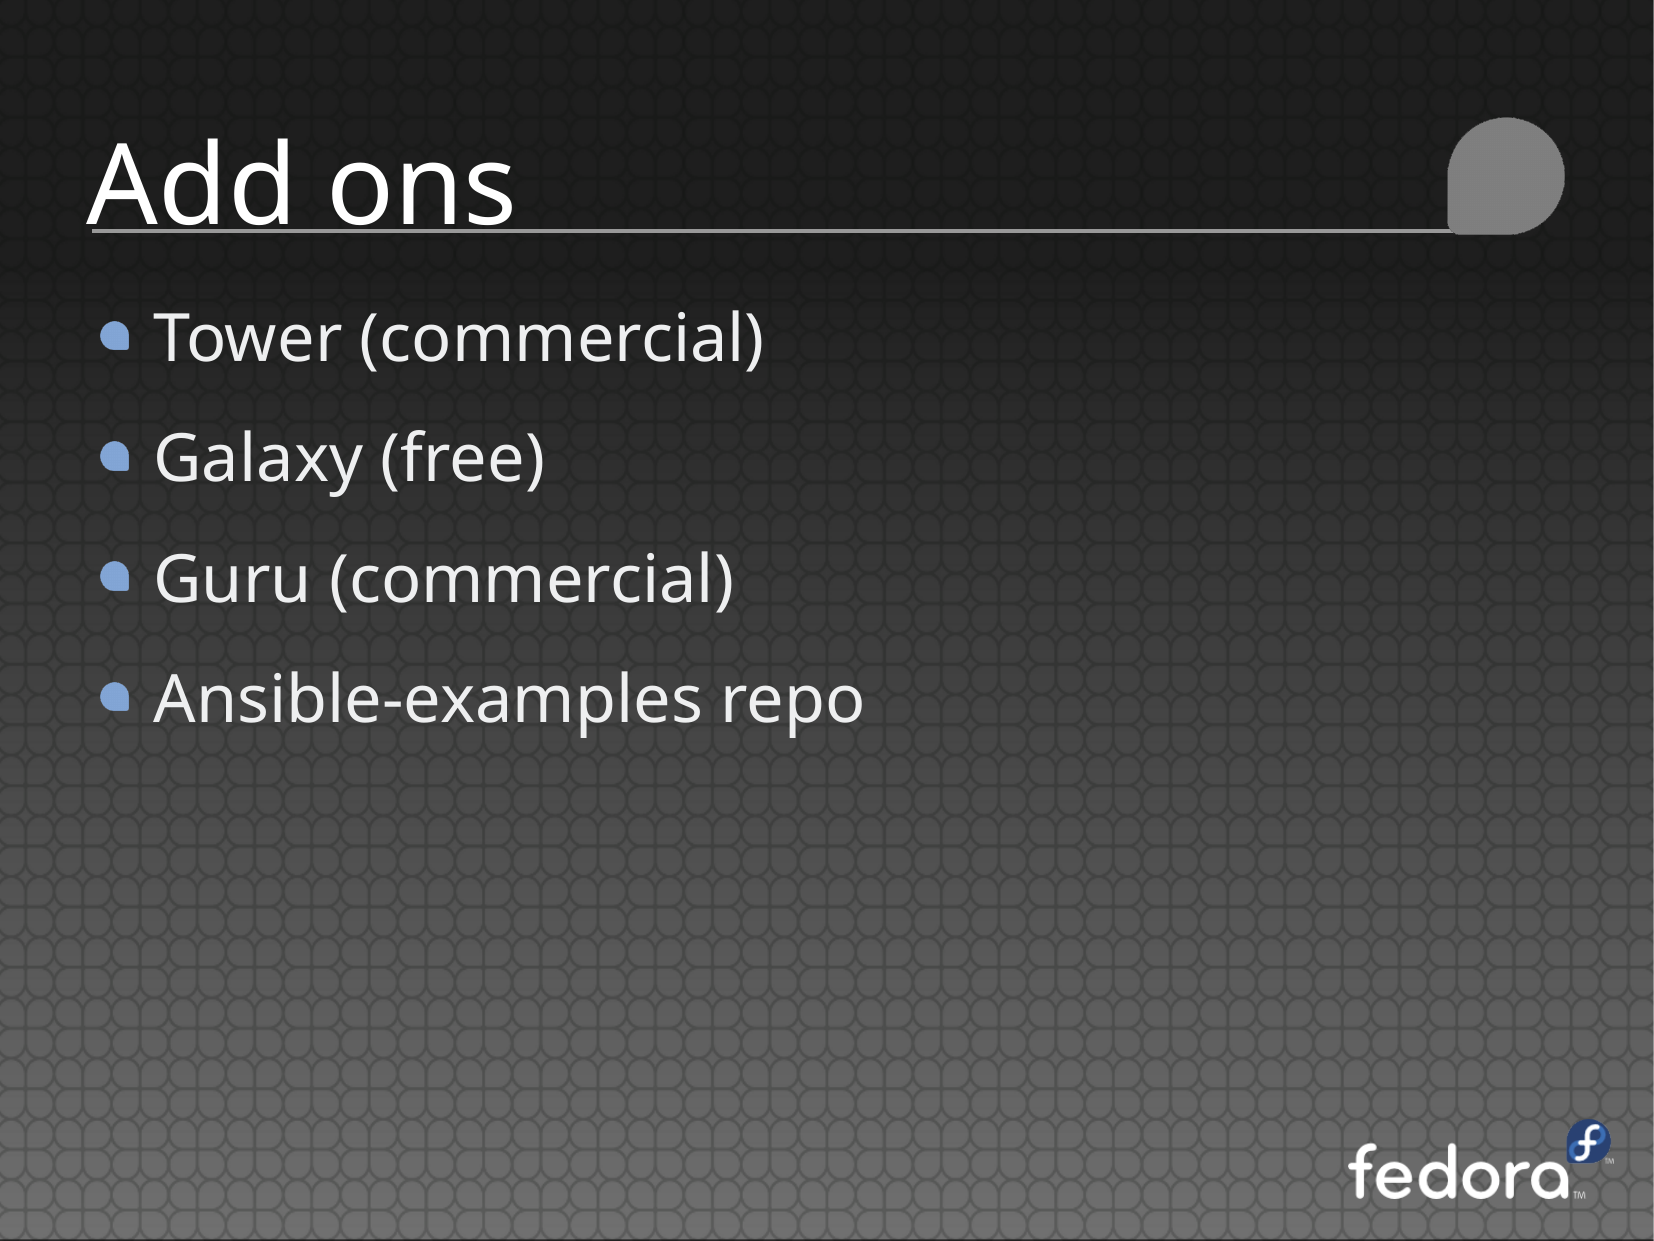

# Add ons
Tower (commercial)
Galaxy (free)
Guru (commercial)
Ansible-examples repo